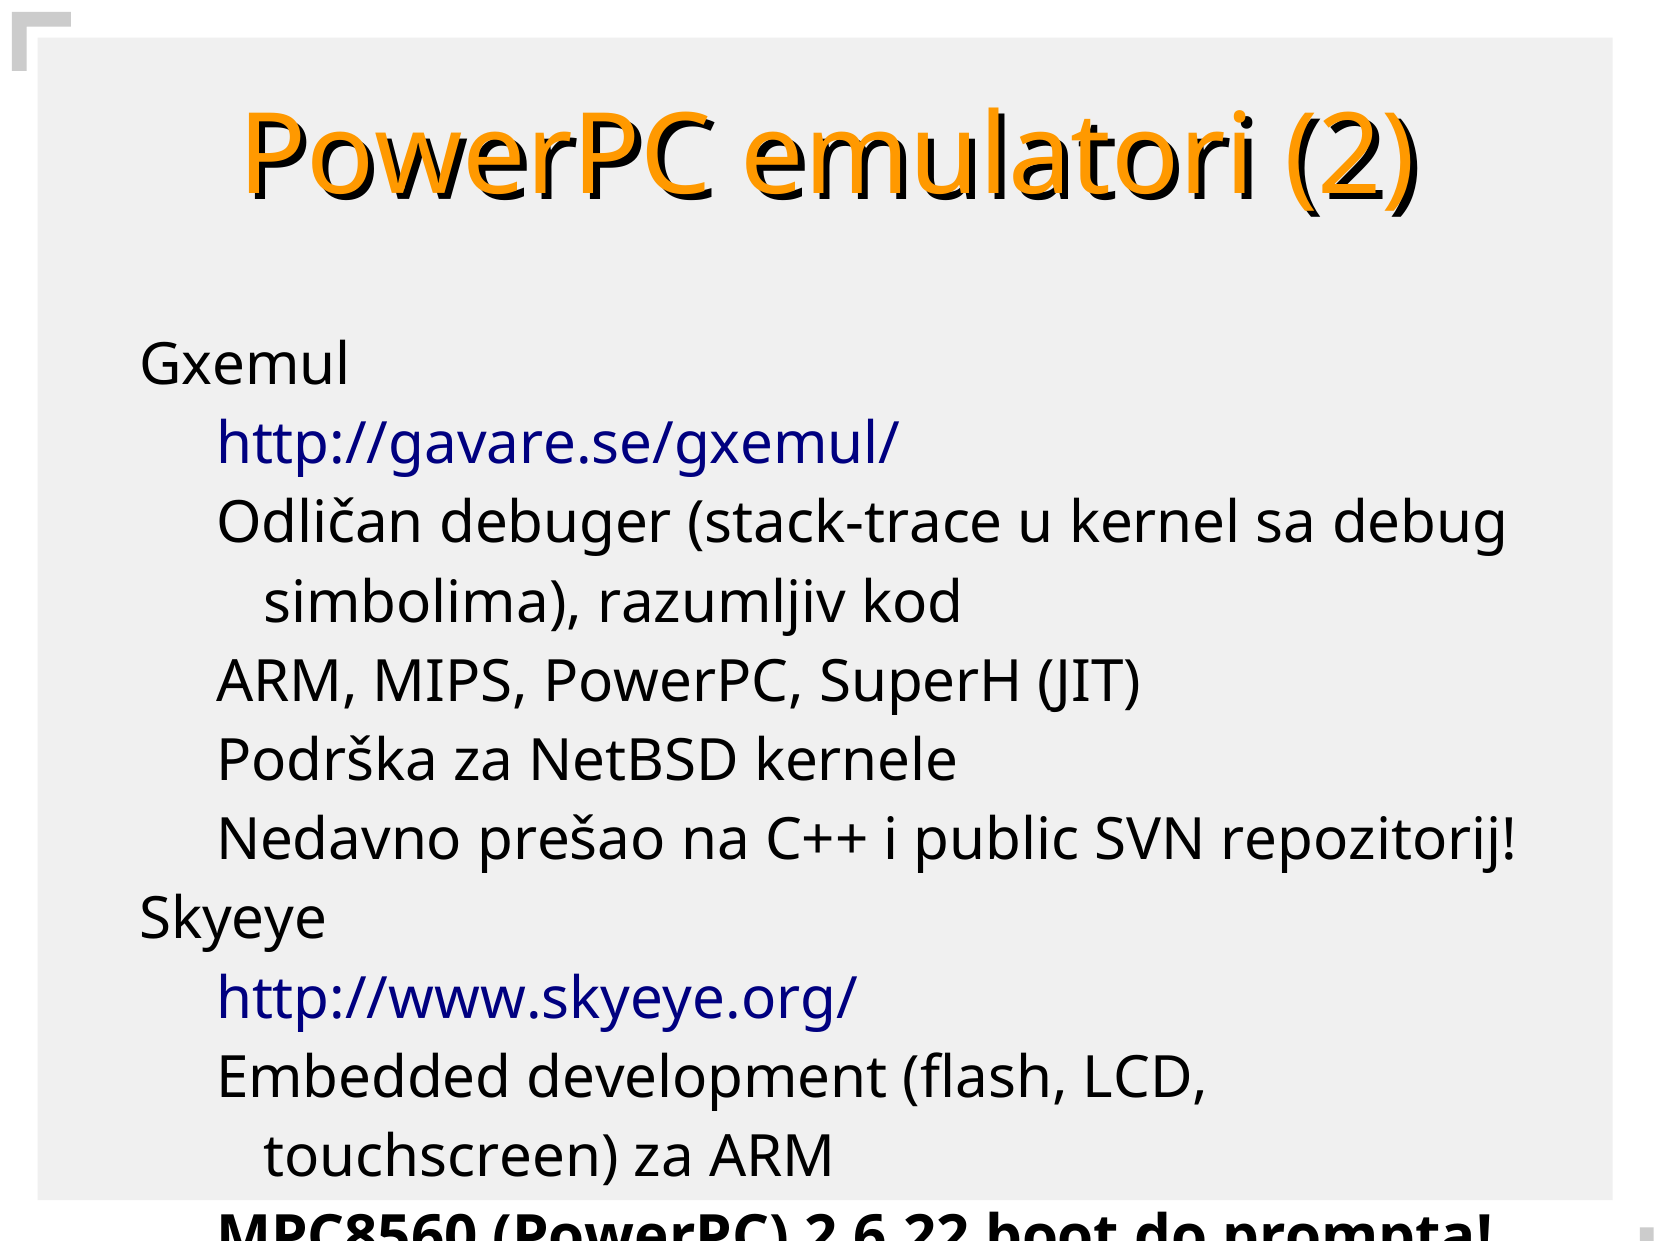

# PowerPC emulatori (2)
Gxemul
http://gavare.se/gxemul/
Odličan debuger (stack-trace u kernel sa debug simbolima), razumljiv kod
ARM, MIPS, PowerPC, SuperH (JIT)
Podrška za NetBSD kernele
Nedavno prešao na C++ i public SVN repozitorij!
Skyeye
http://www.skyeye.org/
Embedded development (flash, LCD, touchscreen) za ARM
MPC8560 (PowerPC) 2.6.22 boot do prompta!